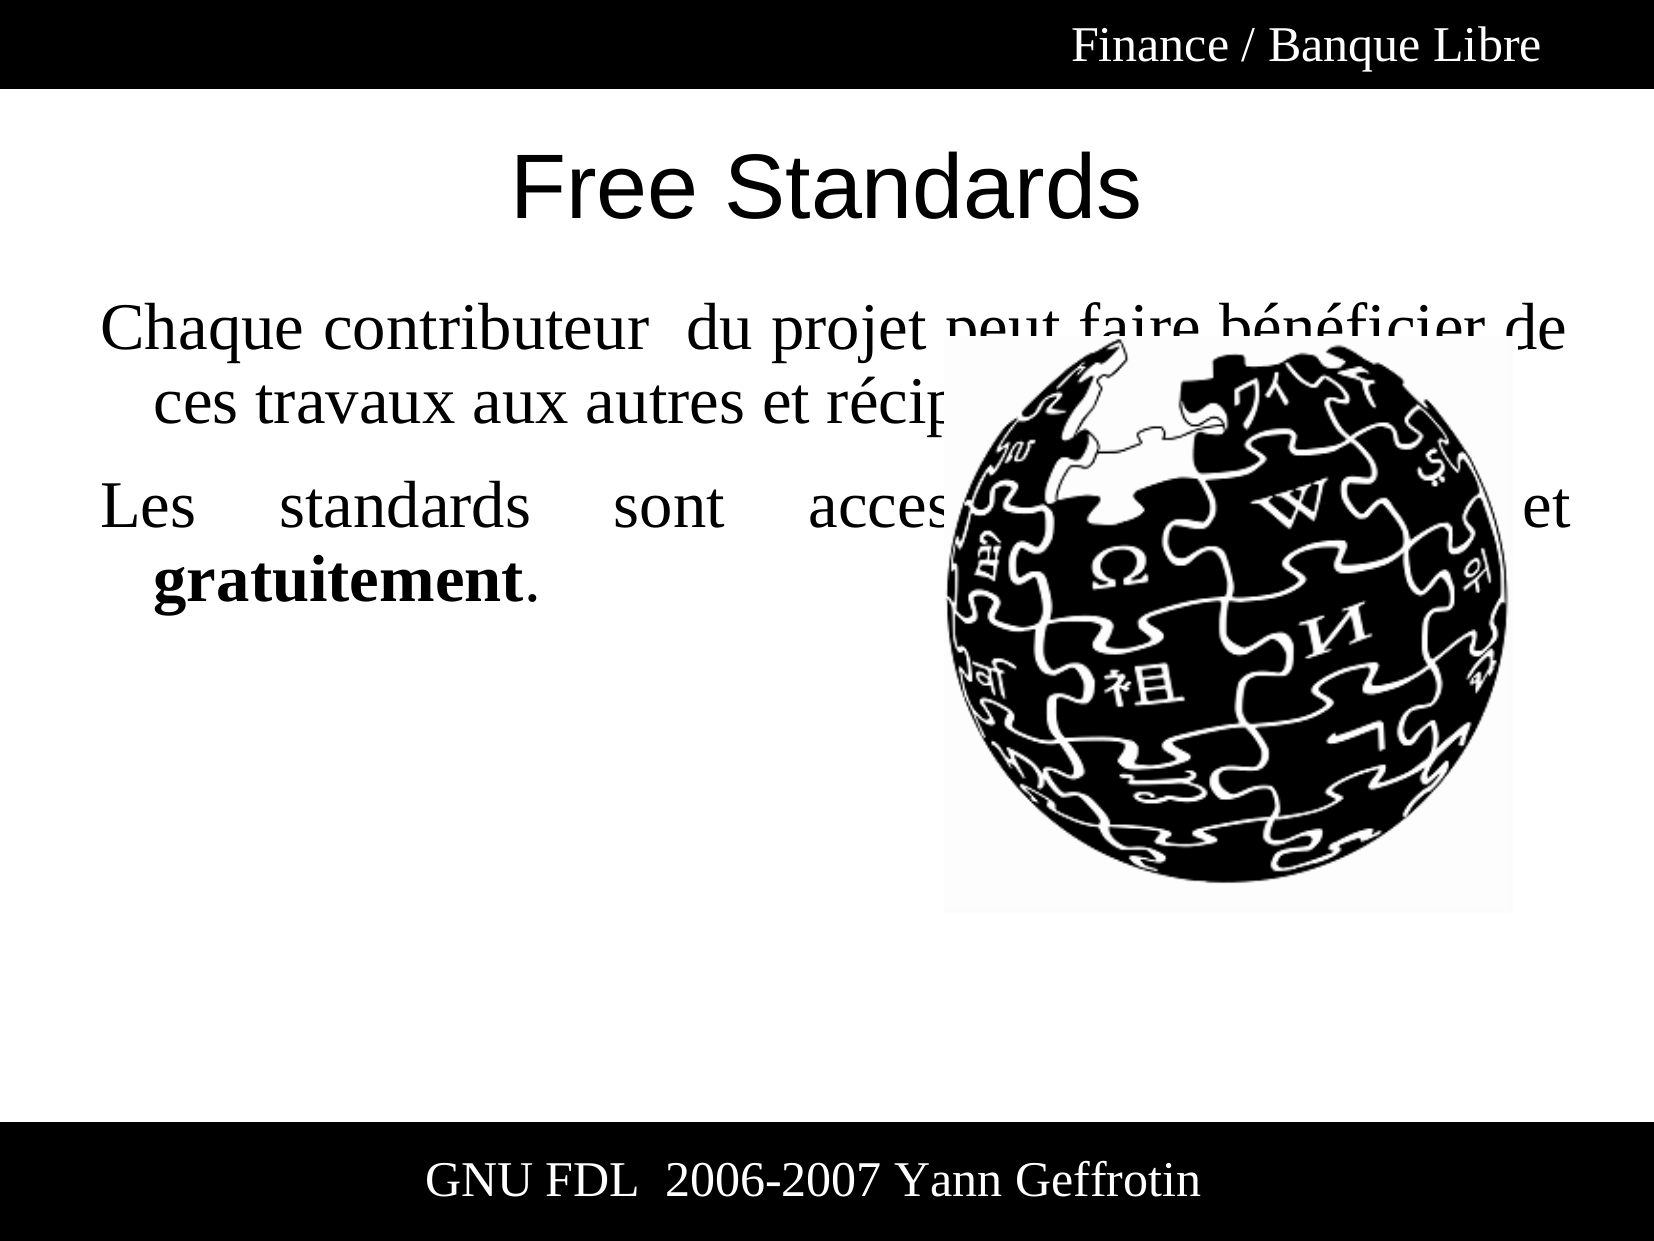

# Free Standards
Chaque contributeur du projet peut faire bénéficier de ces travaux aux autres et réciproquement.
Les standards sont accessible librement et gratuitement.